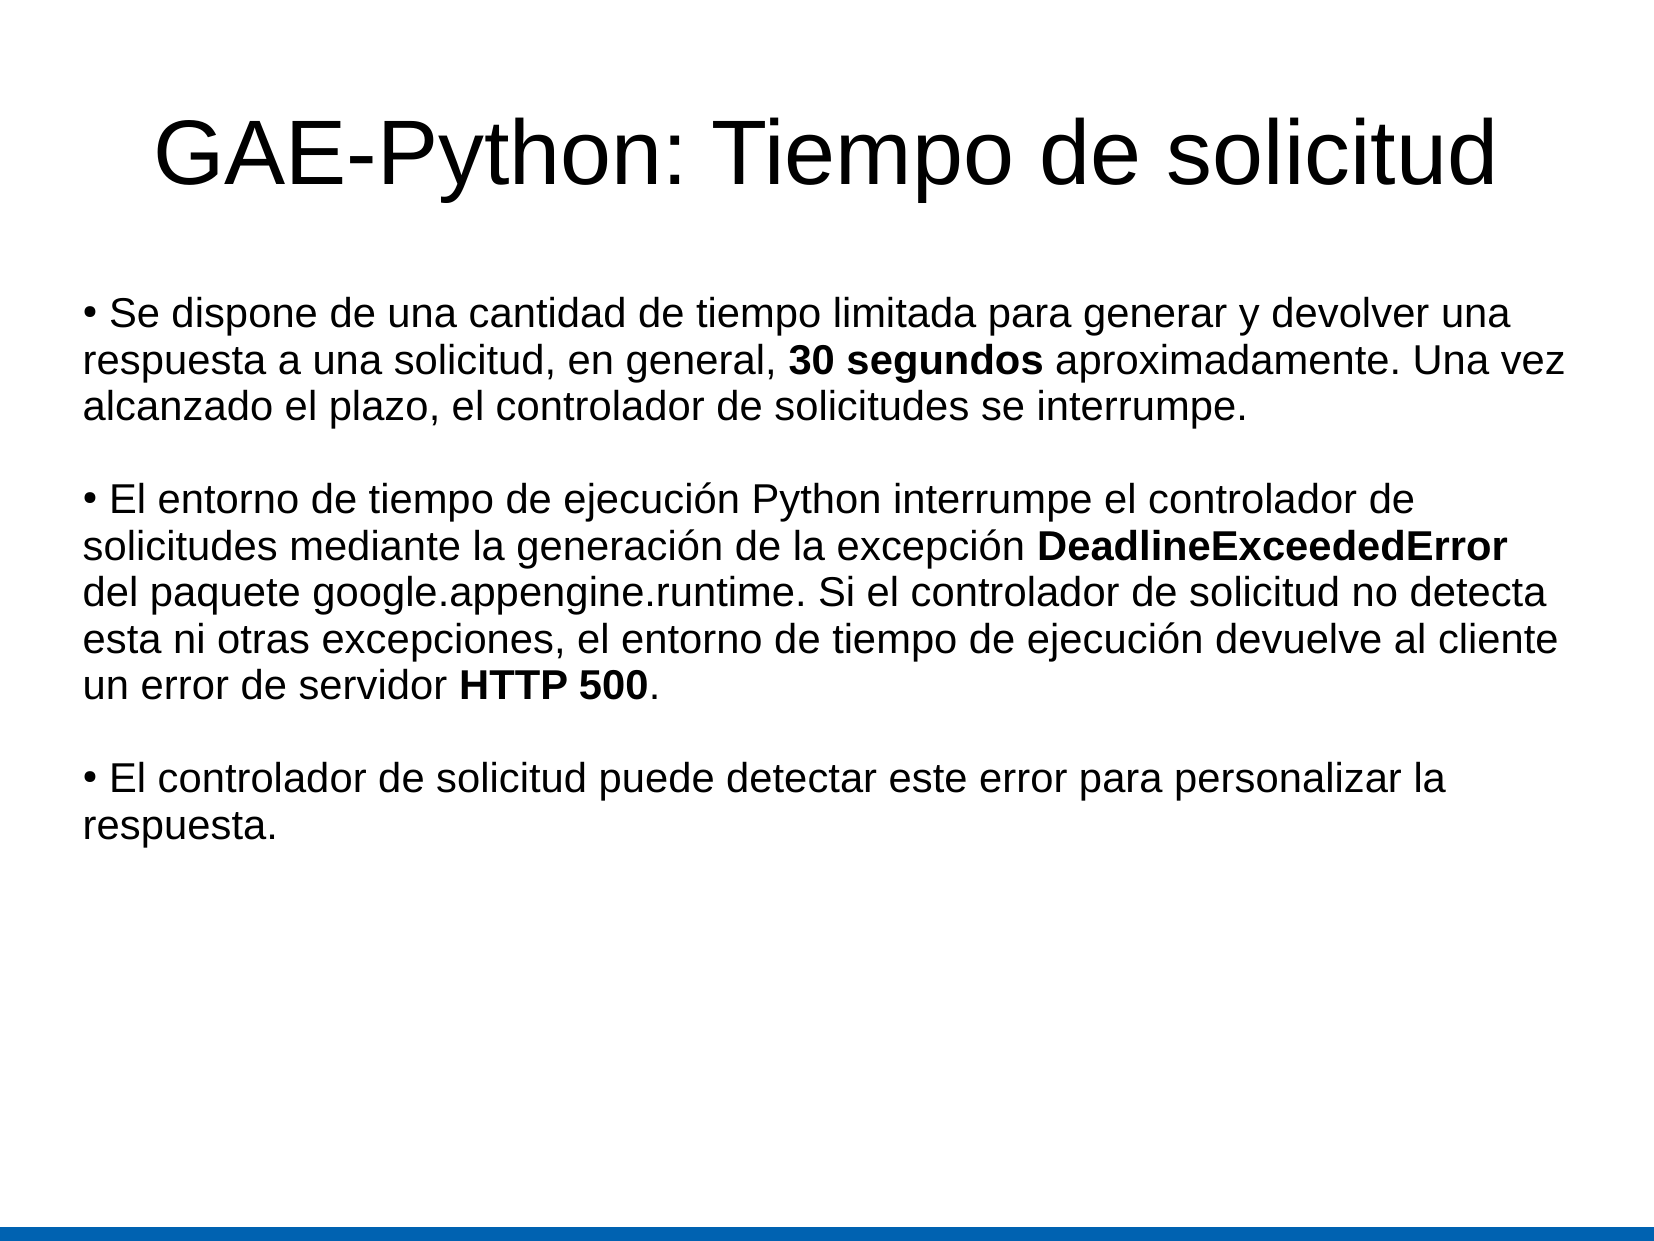

# GAE-Python: Tiempo de solicitud
 Se dispone de una cantidad de tiempo limitada para generar y devolver una respuesta a una solicitud, en general, 30 segundos aproximadamente. Una vez alcanzado el plazo, el controlador de solicitudes se interrumpe.
 El entorno de tiempo de ejecución Python interrumpe el controlador de solicitudes mediante la generación de la excepción DeadlineExceededError del paquete google.appengine.runtime. Si el controlador de solicitud no detecta esta ni otras excepciones, el entorno de tiempo de ejecución devuelve al cliente un error de servidor HTTP 500.
 El controlador de solicitud puede detectar este error para personalizar la respuesta.